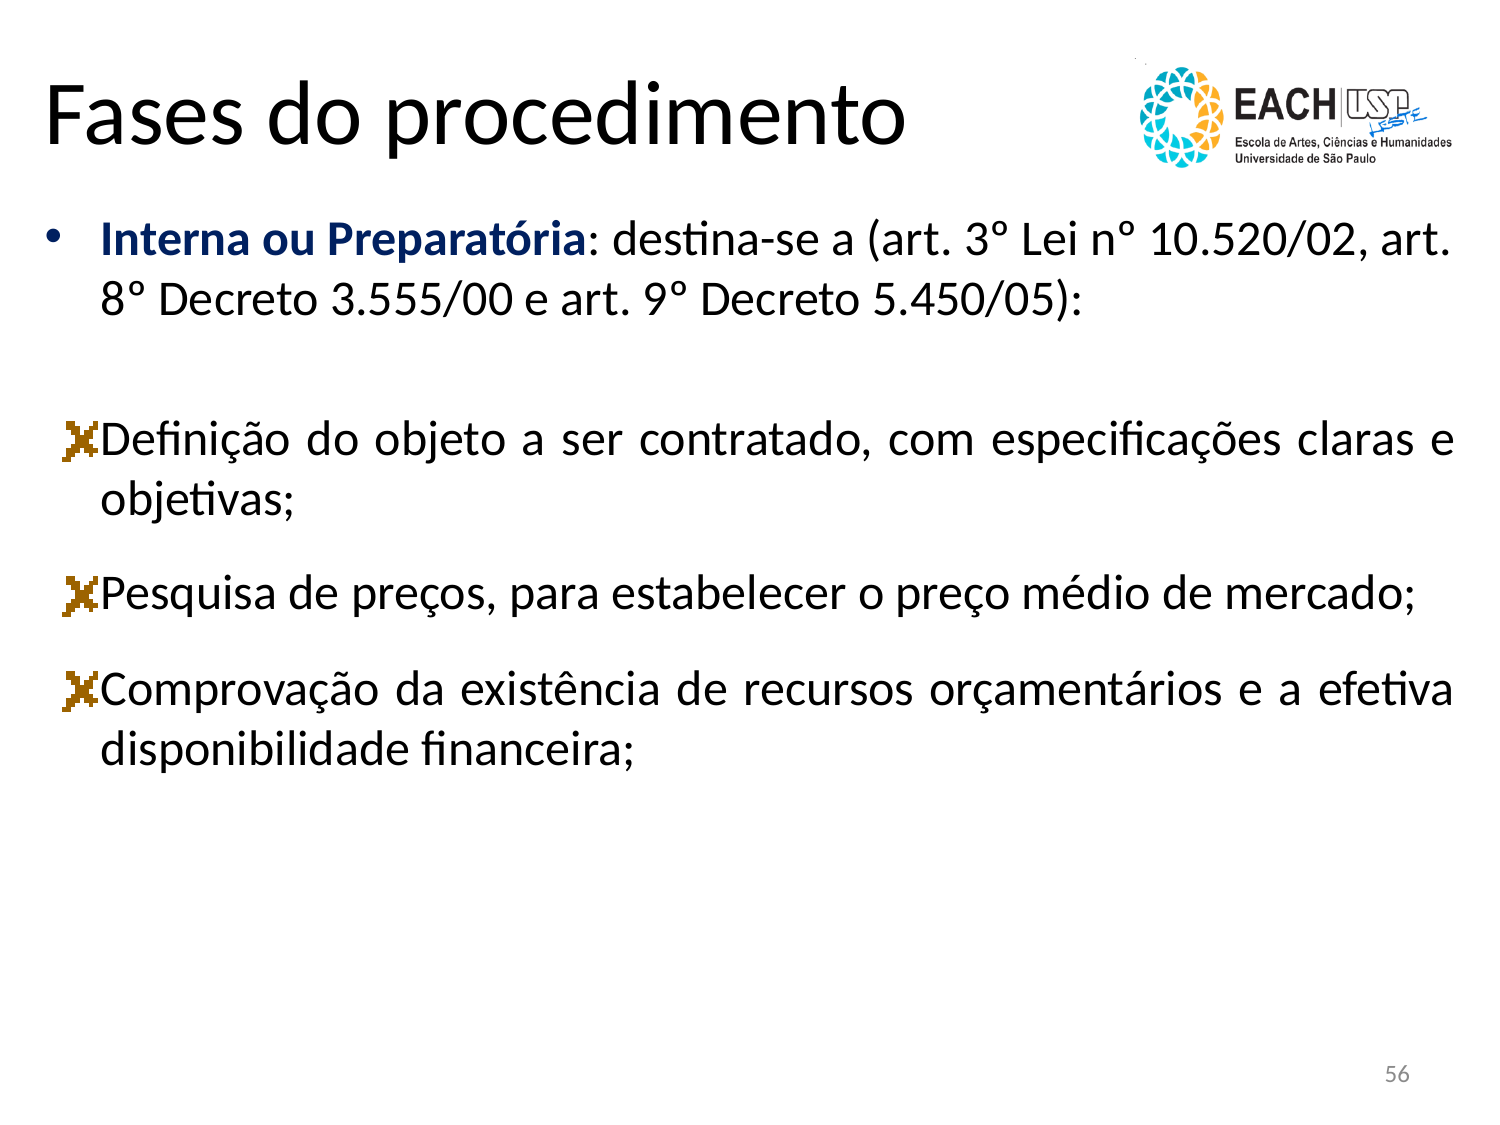

# Fases do procedimento
Interna ou Preparatória: destina-se a (art. 3º Lei nº 10.520/02, art. 8º Decreto 3.555/00 e art. 9º Decreto 5.450/05):
Definição do objeto a ser contratado, com especificações claras e objetivas;
Pesquisa de preços, para estabelecer o preço médio de mercado;
Comprovação da existência de recursos orçamentários e a efetiva disponibilidade financeira;